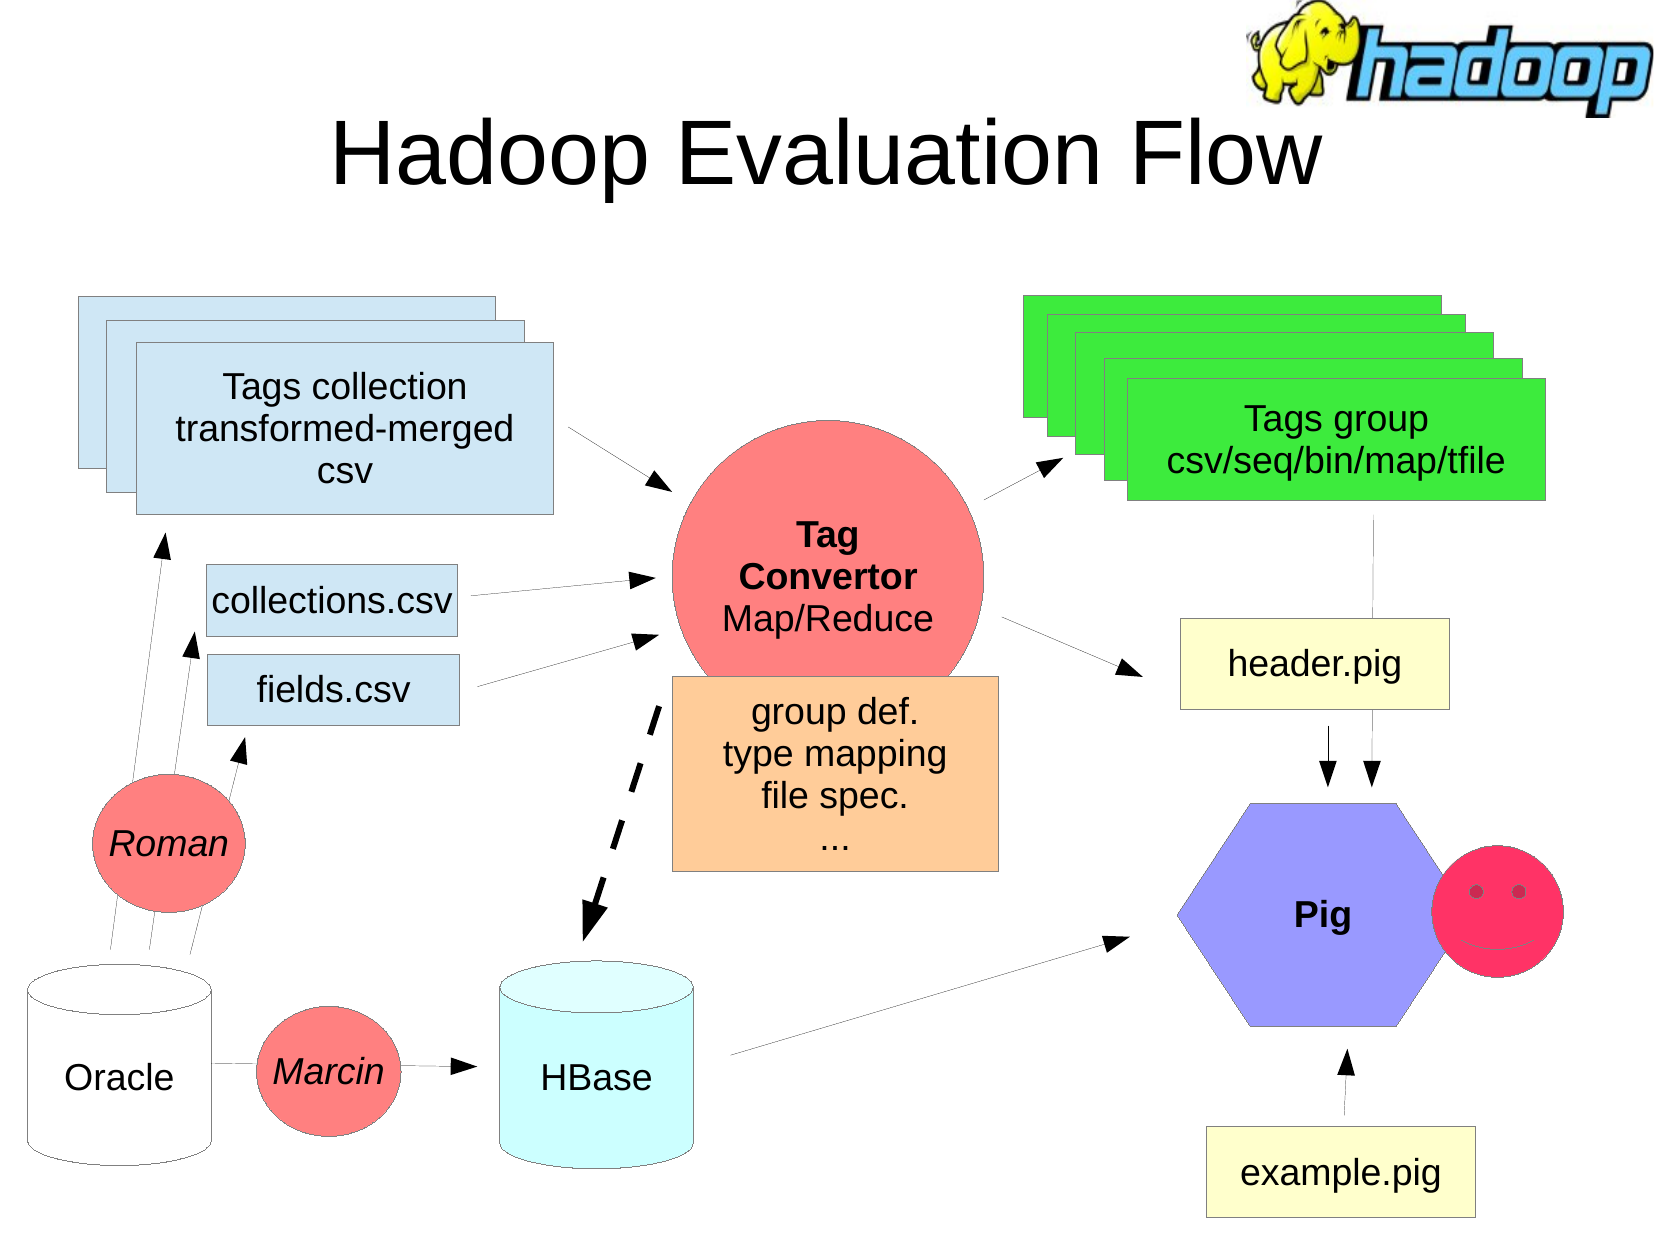

# Hadoop Evaluation Flow
Tags group
csv/seq/bin/map/tfile
Tags
transformed-merged
CSV
Tags group
csv/seq/bin/map/tfile
Tags
transformed-merged
CSV
Tags group
csv/seq/bin/map/tfile
Tags collection
transformed-merged
csv
Tags group
csv/seq/bin/map/tfile
Tags group
csv/seq/bin/map/tfile
Tag
Convertor
Map/Reduce
collections.csv
header.pig
fields.csv
group def.
type mapping
file spec.
...
Roman
Pig
HBase
Oracle
Marcin
example.pig